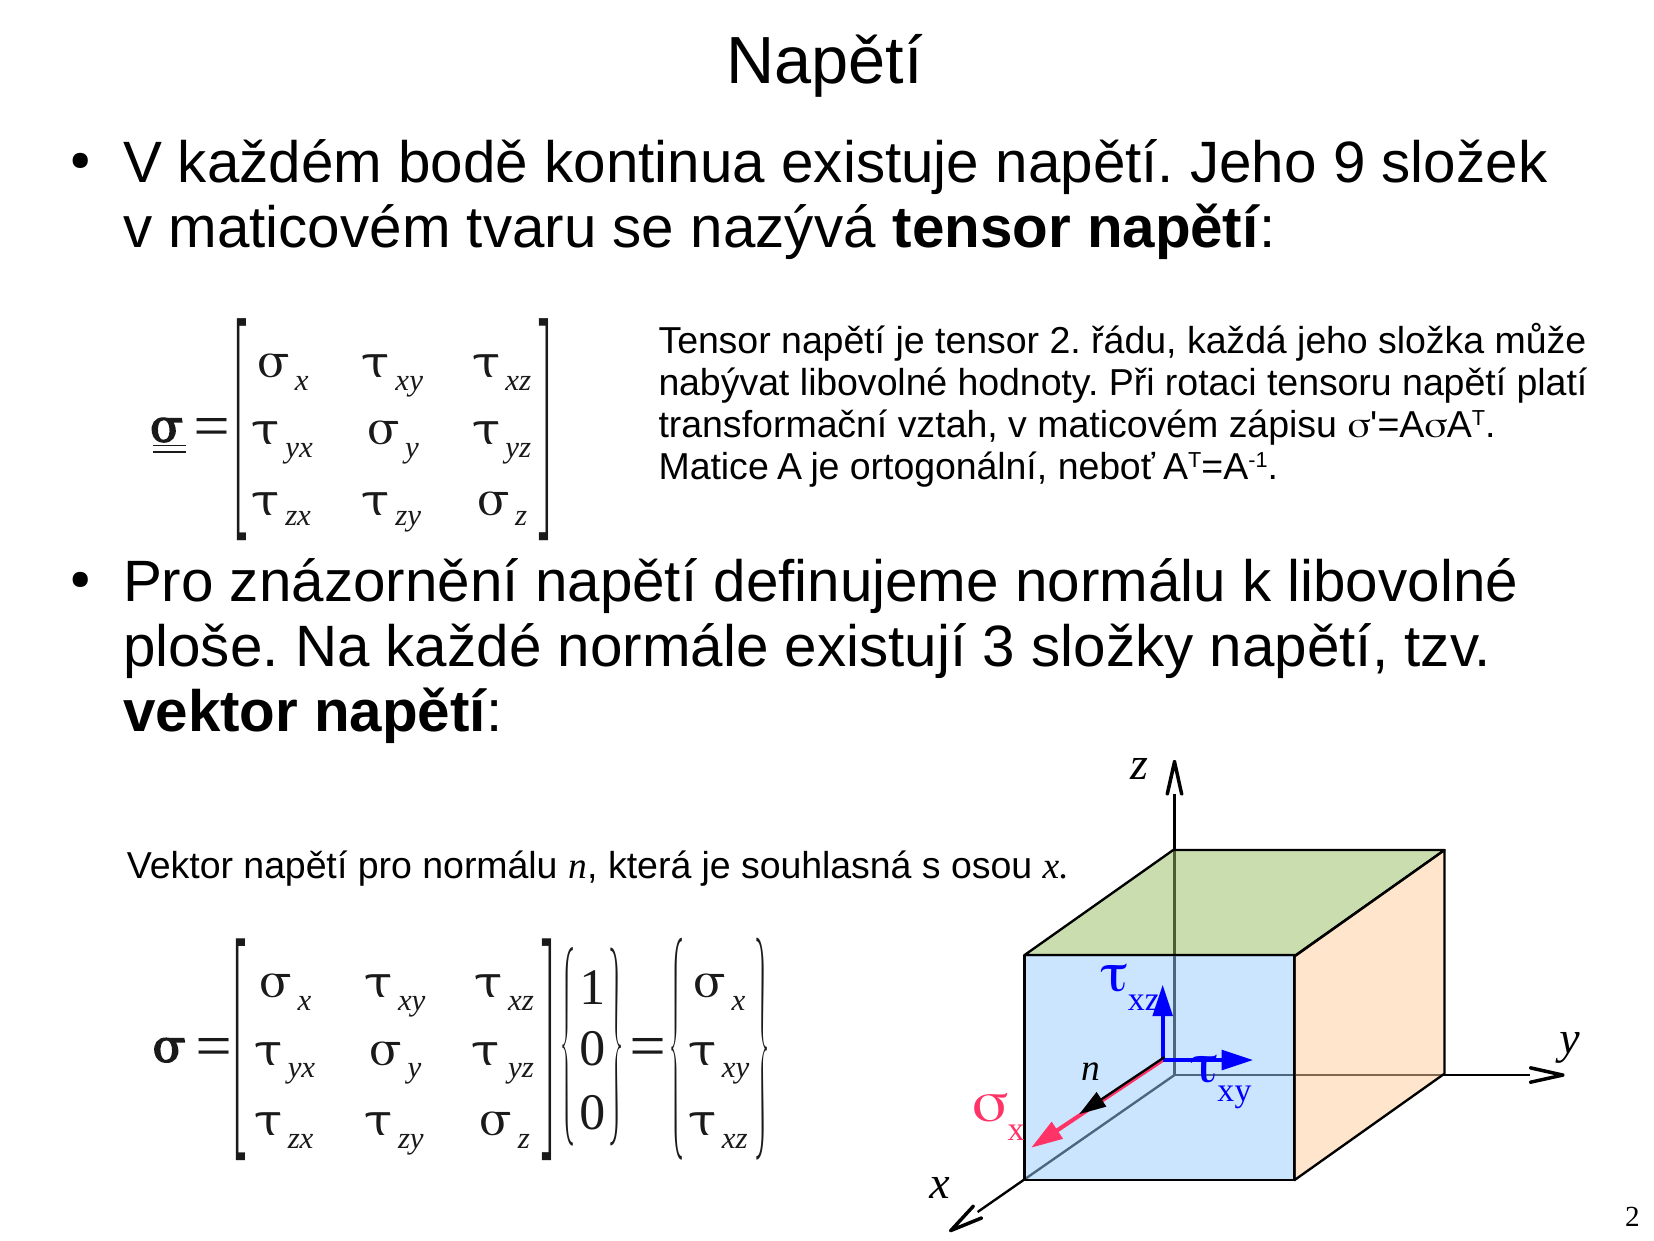

# Napětí
V každém bodě kontinua existuje napětí. Jeho 9 složek v maticovém tvaru se nazývá tensor napětí:
Pro znázornění napětí definujeme normálu k libovolné ploše. Na každé normále existují 3 složky napětí, tzv. vektor napětí:
Tensor napětí je tensor 2. řádu, každá jeho složka může nabývat libovolné hodnoty. Při rotaci tensoru napětí platí transformační vztah, v maticovém zápisu s'=AsAT.
Matice A je ortogonální, neboť AT=A-1.
z
Vektor napětí pro normálu n, která je souhlasná s osou x.
txz
y
n
txy
sx
x
2